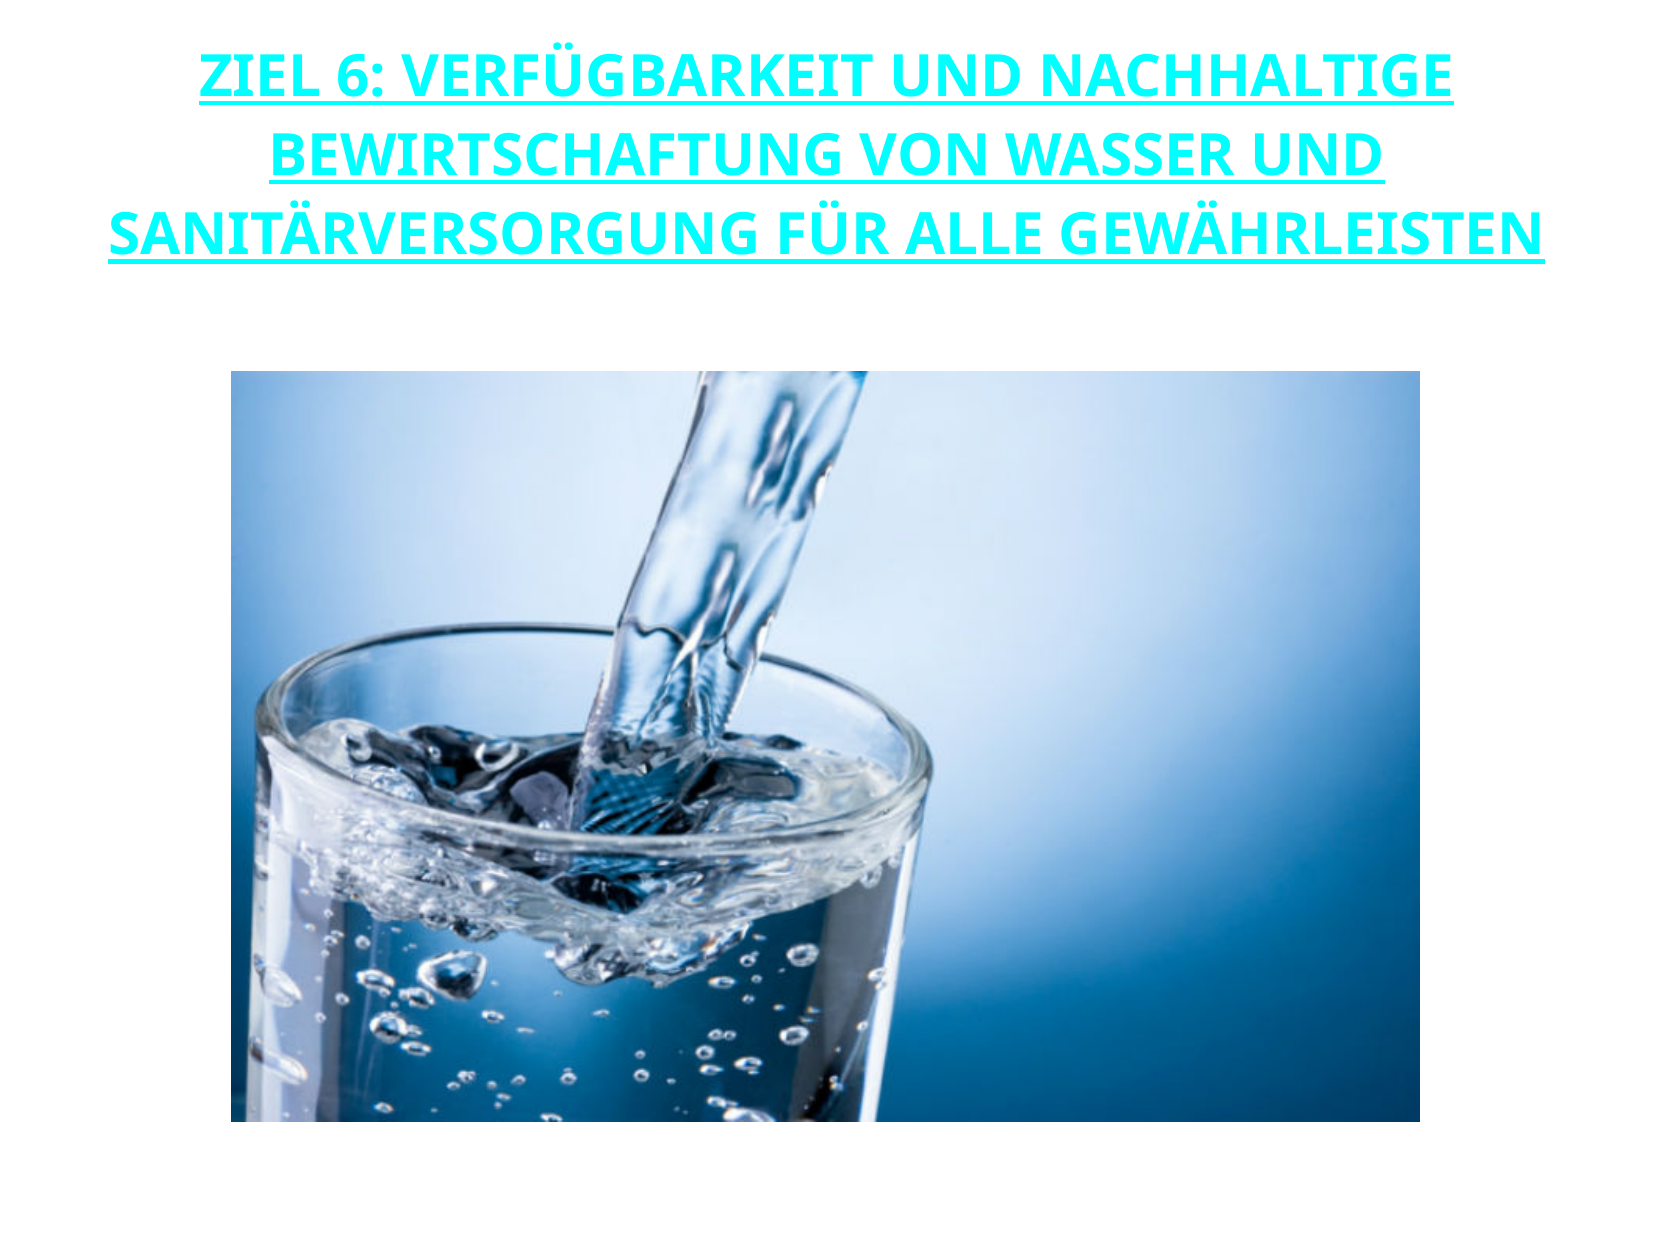

# ZIEL 6: VERFÜGBARKEIT UND NACHHALTIGE BEWIRTSCHAFTUNG VON WASSER UND SANITÄRVERSORGUNG FÜR ALLE GEWÄHRLEISTEN